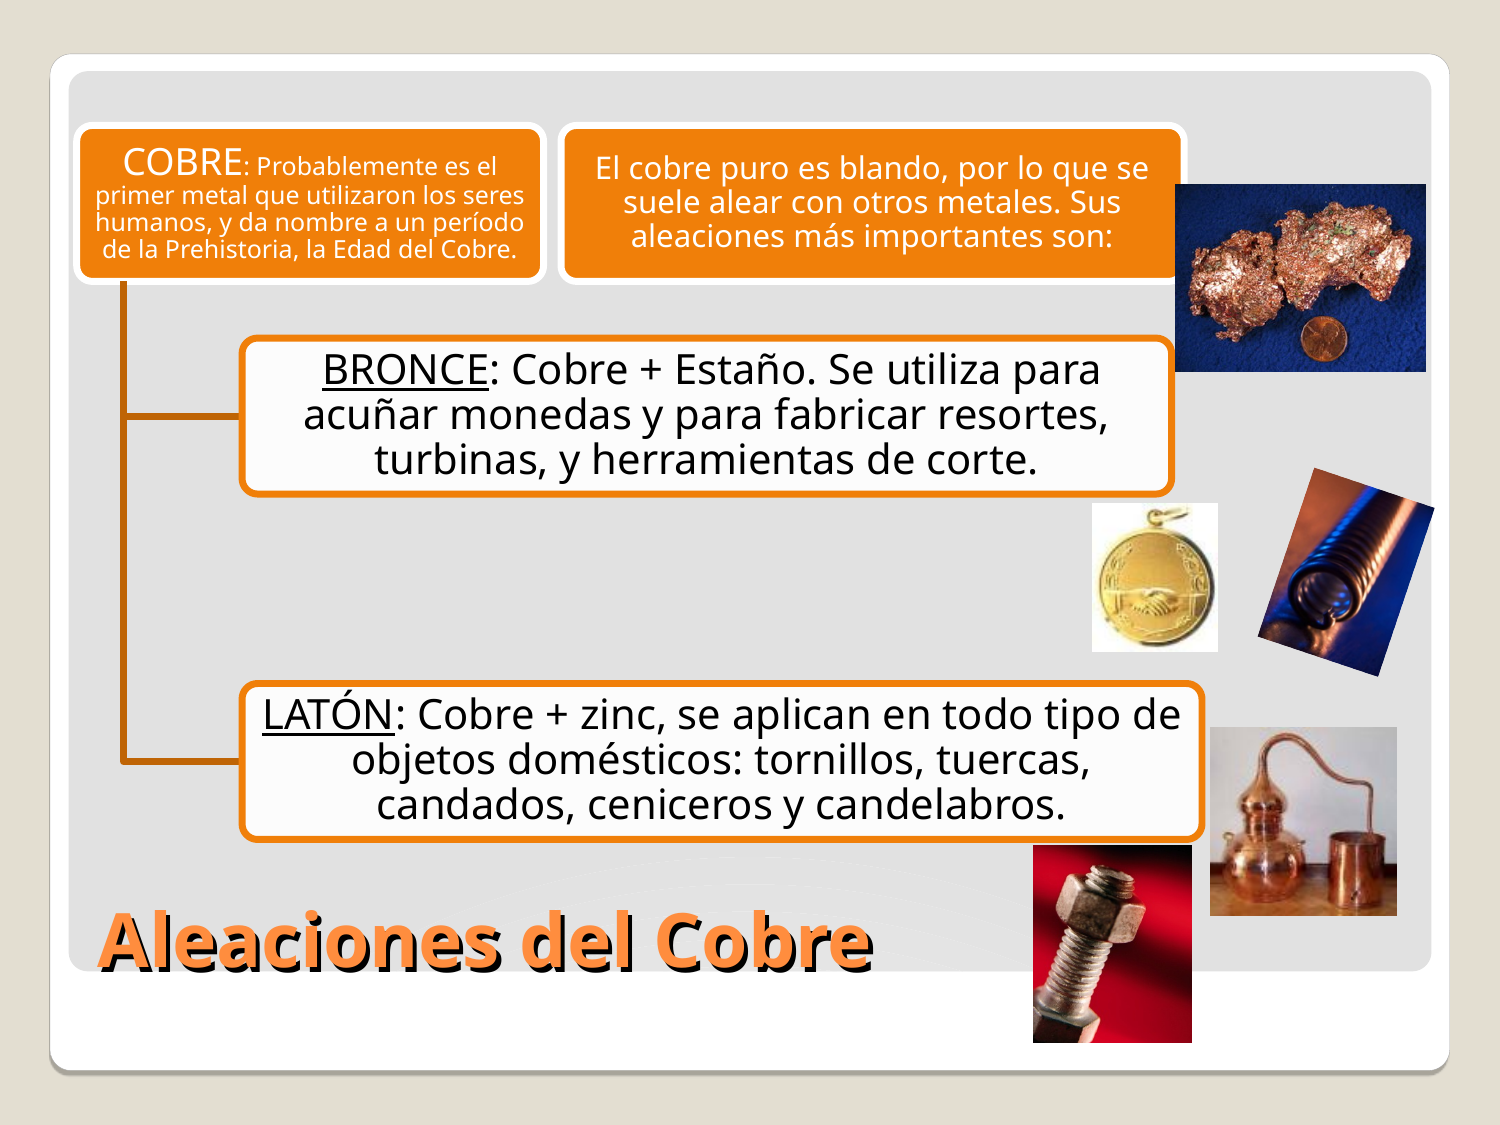

COBRE: Probablemente es el primer metal que utilizaron los seres humanos, y da nombre a un período de la Prehistoria, la Edad del Cobre.
El cobre puro es blando, por lo que se suele alear con otros metales. Sus aleaciones más importantes son:
 BRONCE: Cobre + Estaño. Se utiliza para acuñar monedas y para fabricar resortes, turbinas, y herramientas de corte.
LATÓN: Cobre + zinc, se aplican en todo tipo de objetos domésticos: tornillos, tuercas, candados, ceniceros y candelabros.
# Aleaciones del Cobre